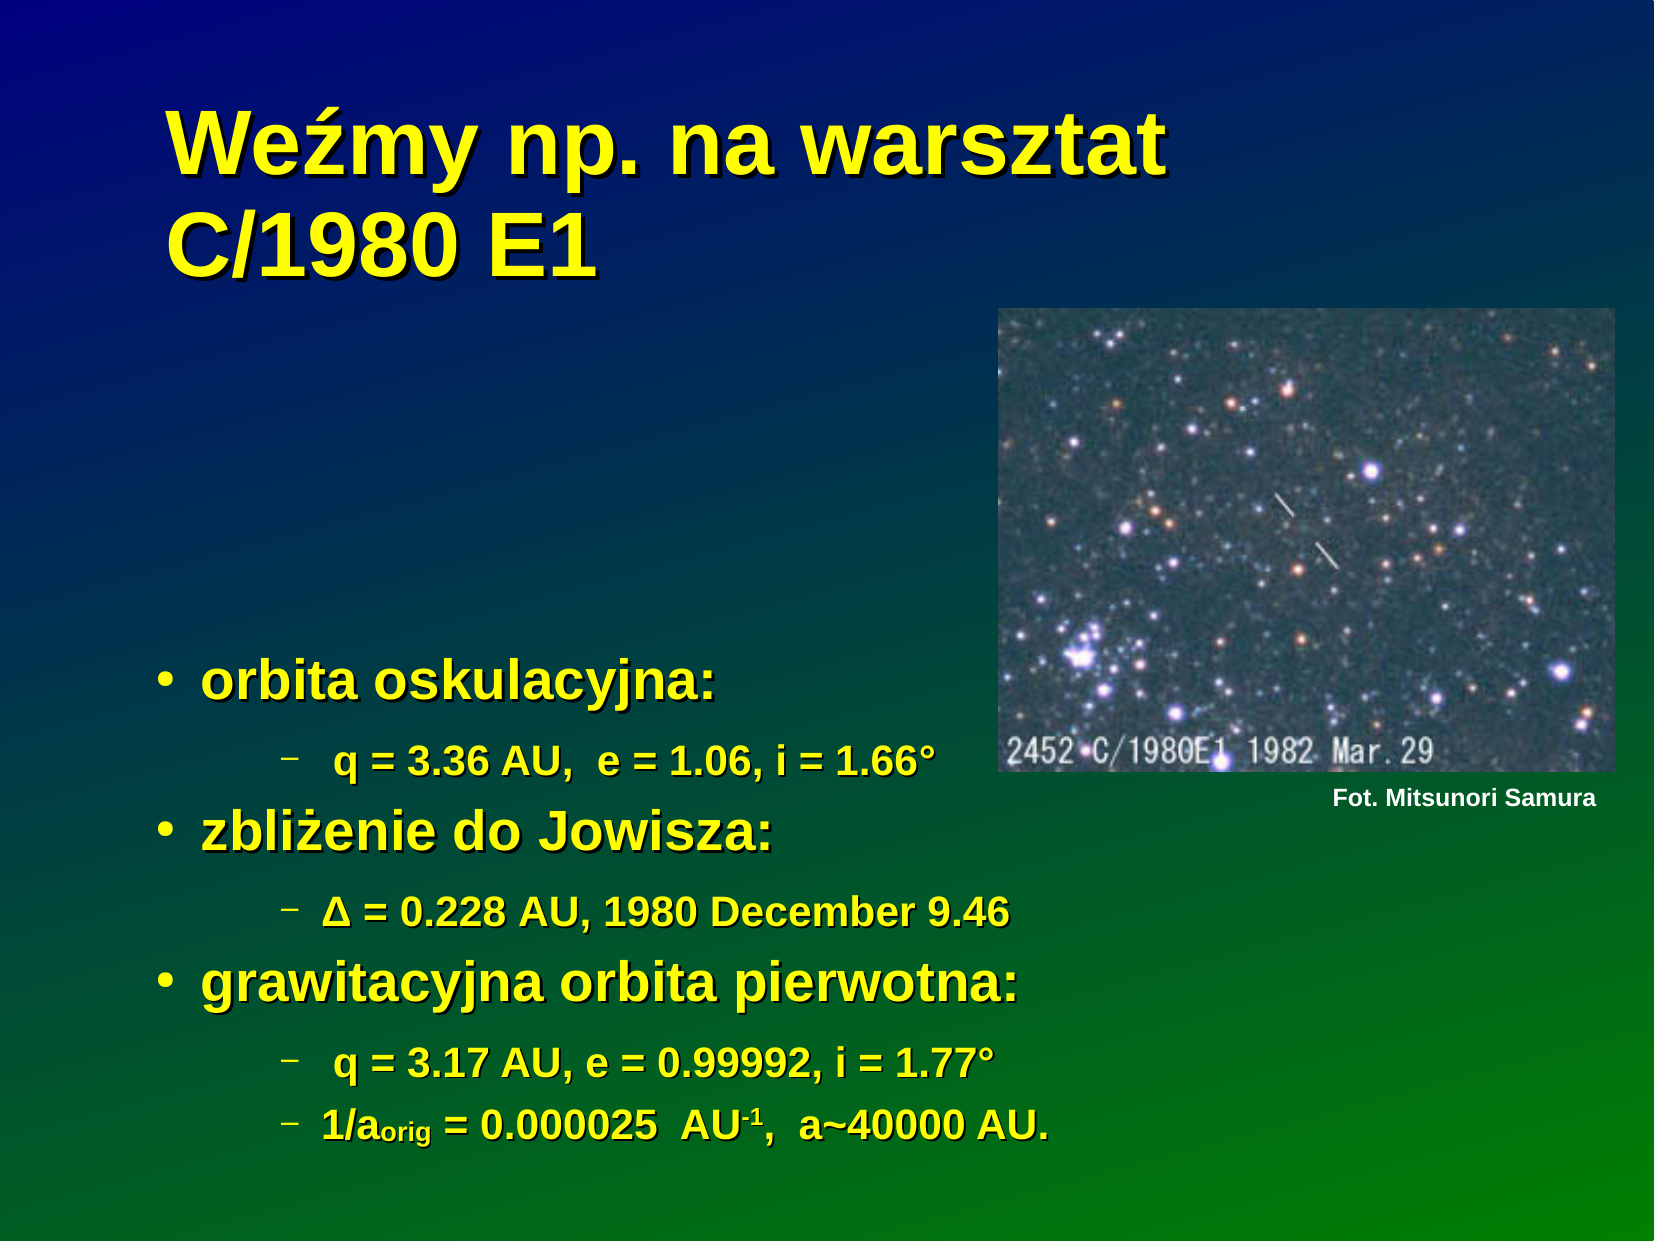

# Weźmy np. na warsztat C/1980 E1
orbita oskulacyjna:
 q = 3.36 AU, e = 1.06, i = 1.66°
zbliżenie do Jowisza:
Δ = 0.228 AU, 1980 December 9.46
grawitacyjna orbita pierwotna:
 q = 3.17 AU, e = 0.99992, i = 1.77°
1/aorig = 0.000025 AU-1, a~40000 AU.
Fot. Mitsunori Samura